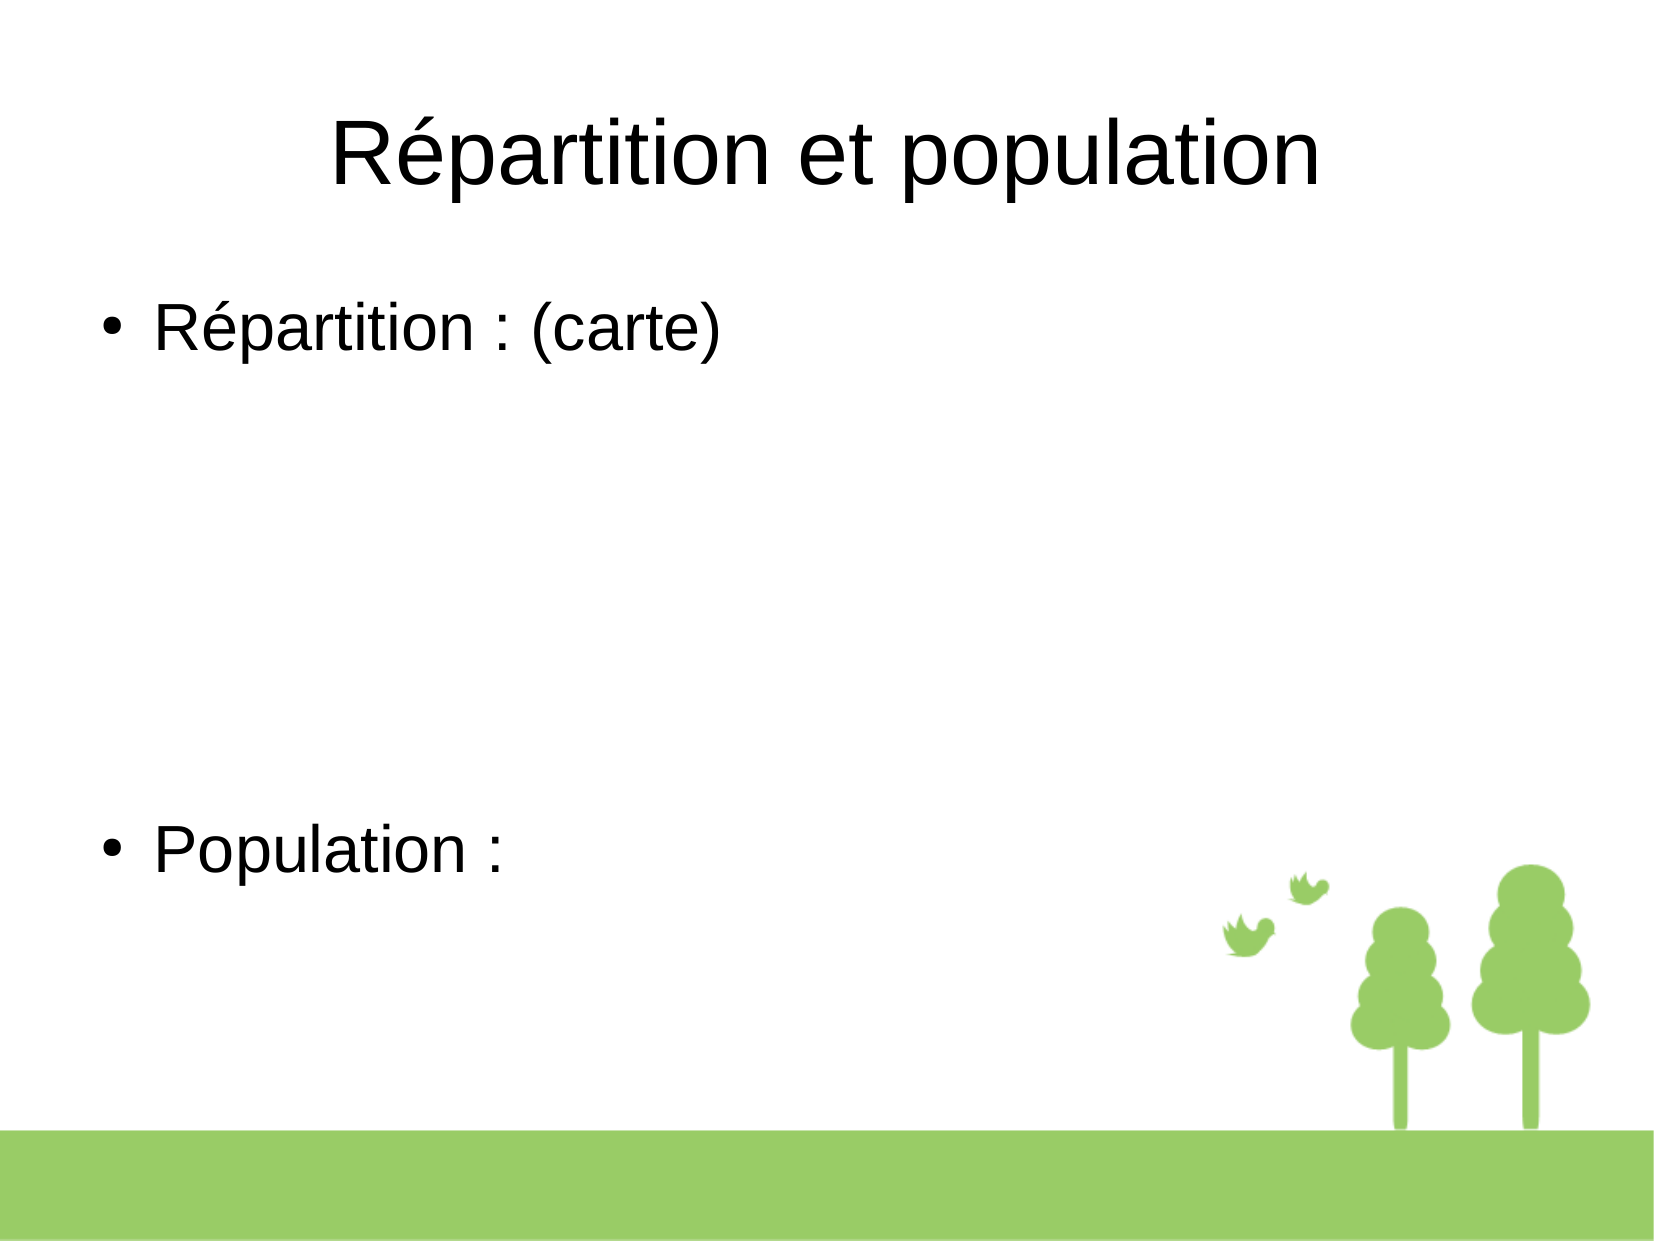

# Répartition et population
Répartition : (carte)
Population :